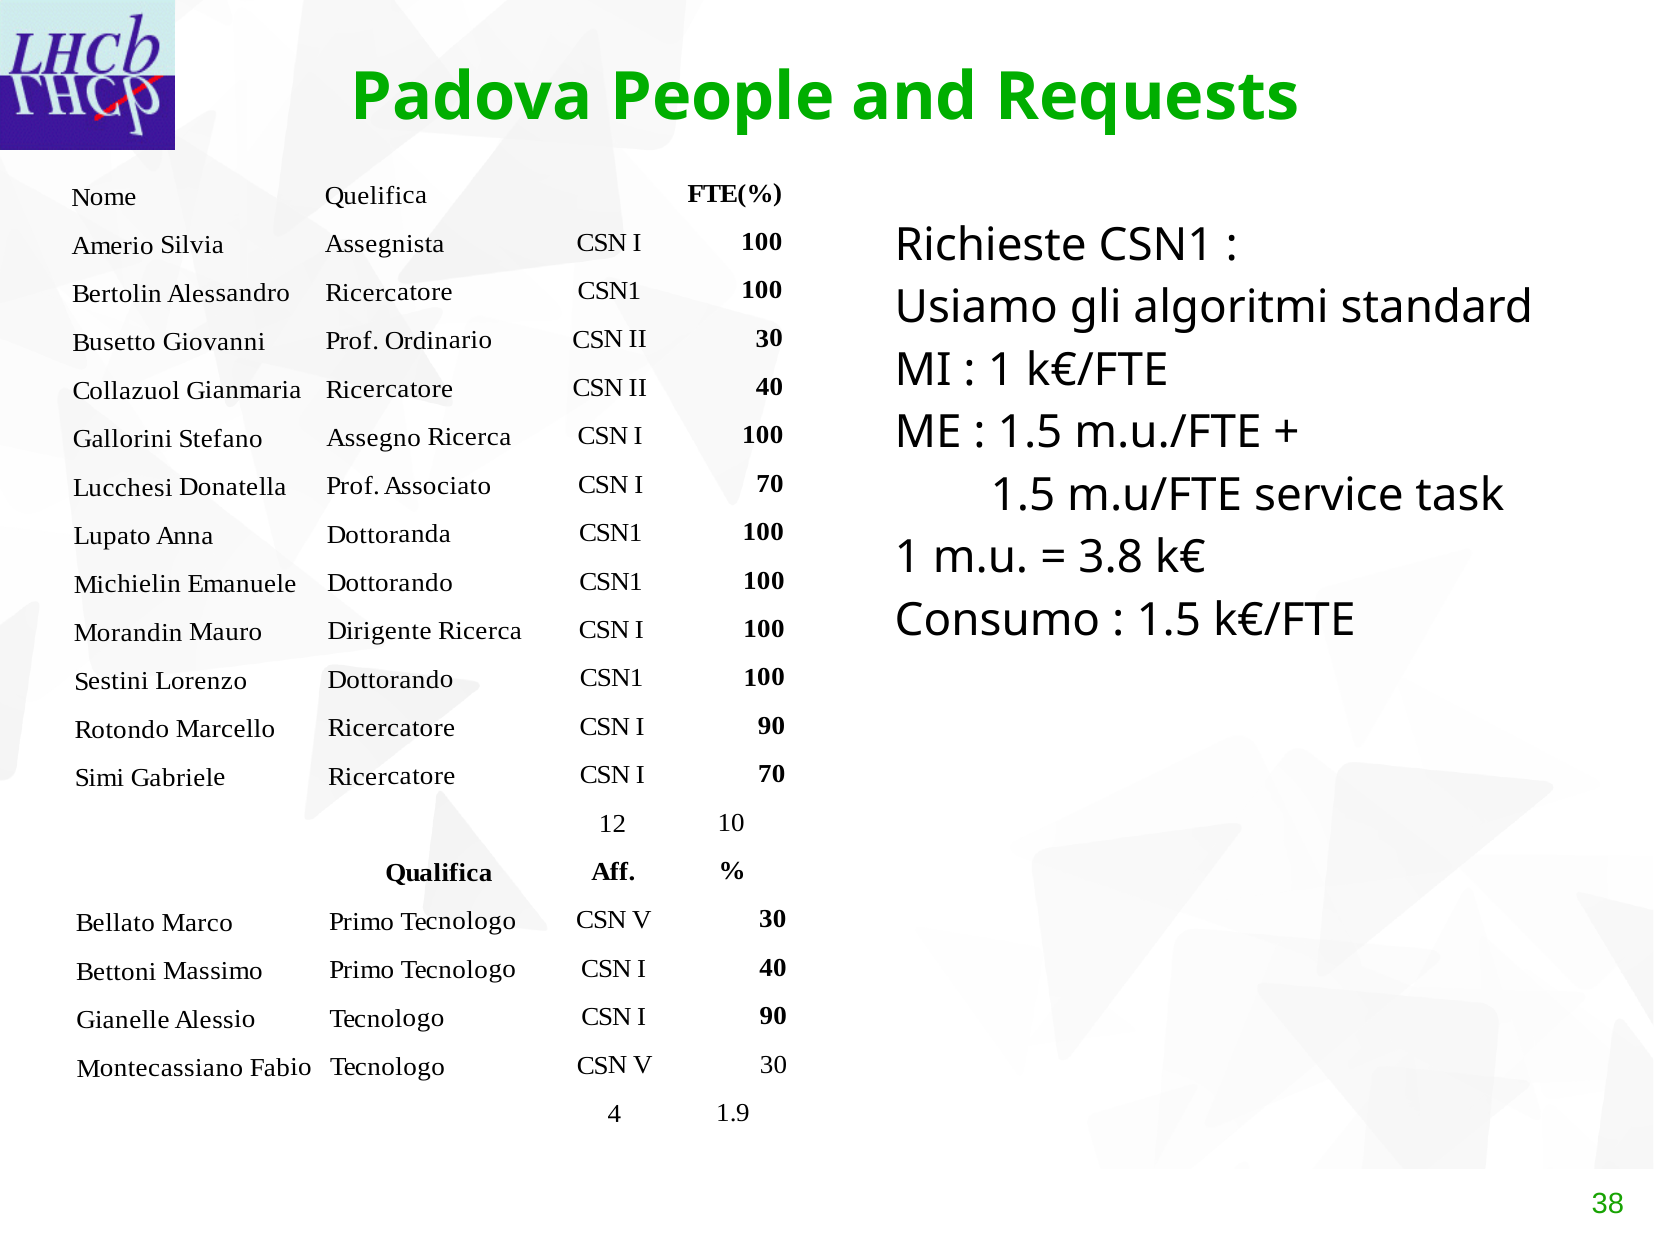

# Padova People and Requests
Richieste CSN1 :
Usiamo gli algoritmi standard
MI : 1 k€/FTE
ME : 1.5 m.u./FTE +
 1.5 m.u/FTE service task
1 m.u. = 3.8 k€
Consumo : 1.5 k€/FTE
38